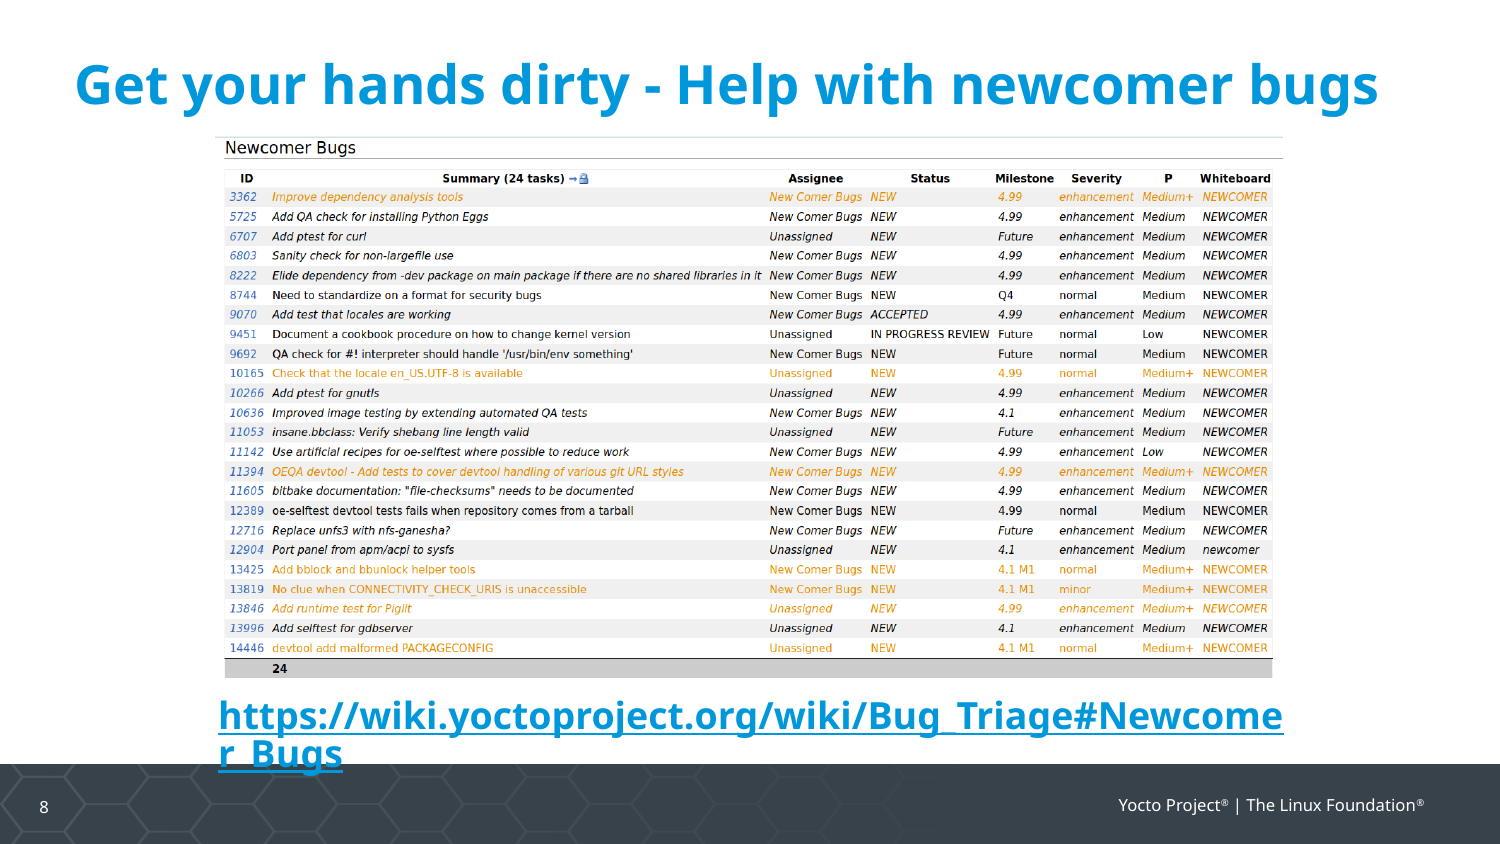

# Get your hands dirty - Help with newcomer bugs
https://wiki.yoctoproject.org/wiki/Bug_Triage#Newcomer_Bugs